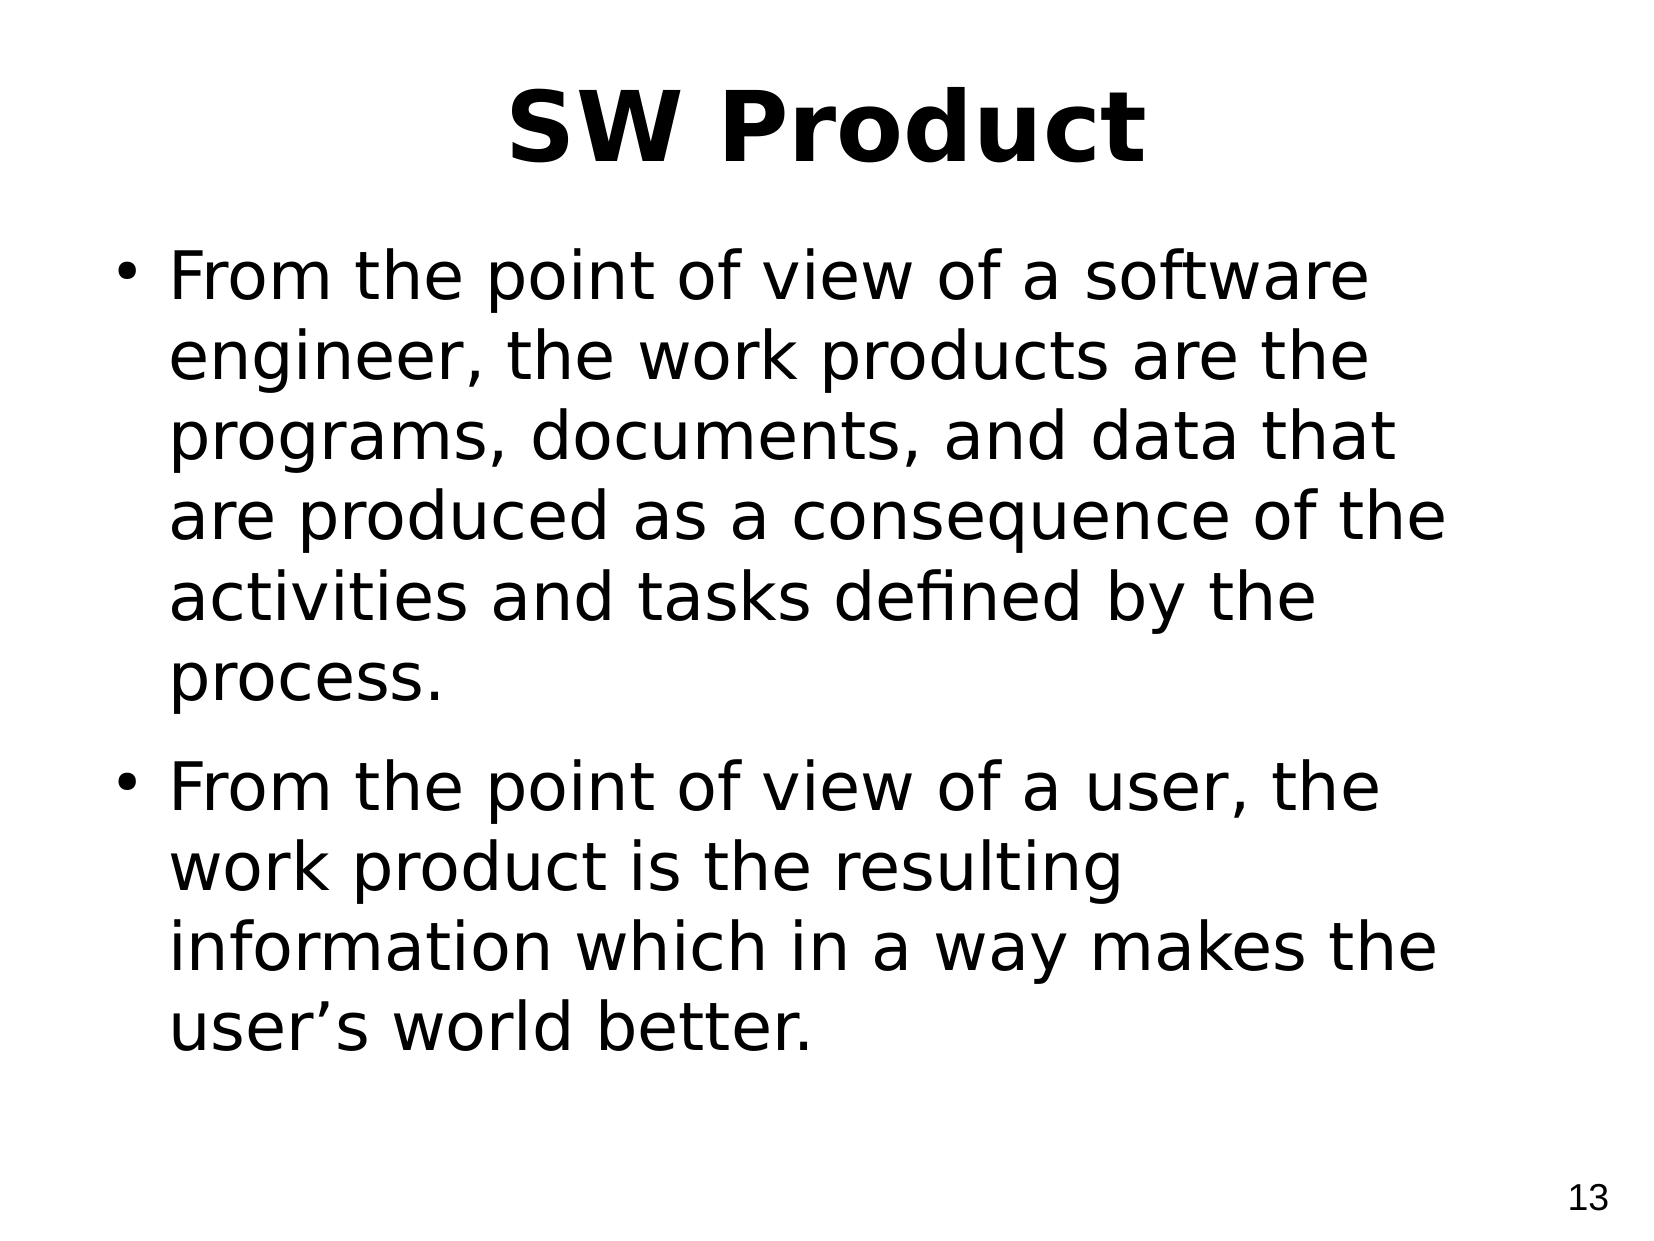

# SW Product
From the point of view of a software engineer, the work products are the programs, documents, and data that are produced as a consequence of the activities and tasks defined by the process.
From the point of view of a user, the work product is the resulting information which in a way makes the user’s world better.